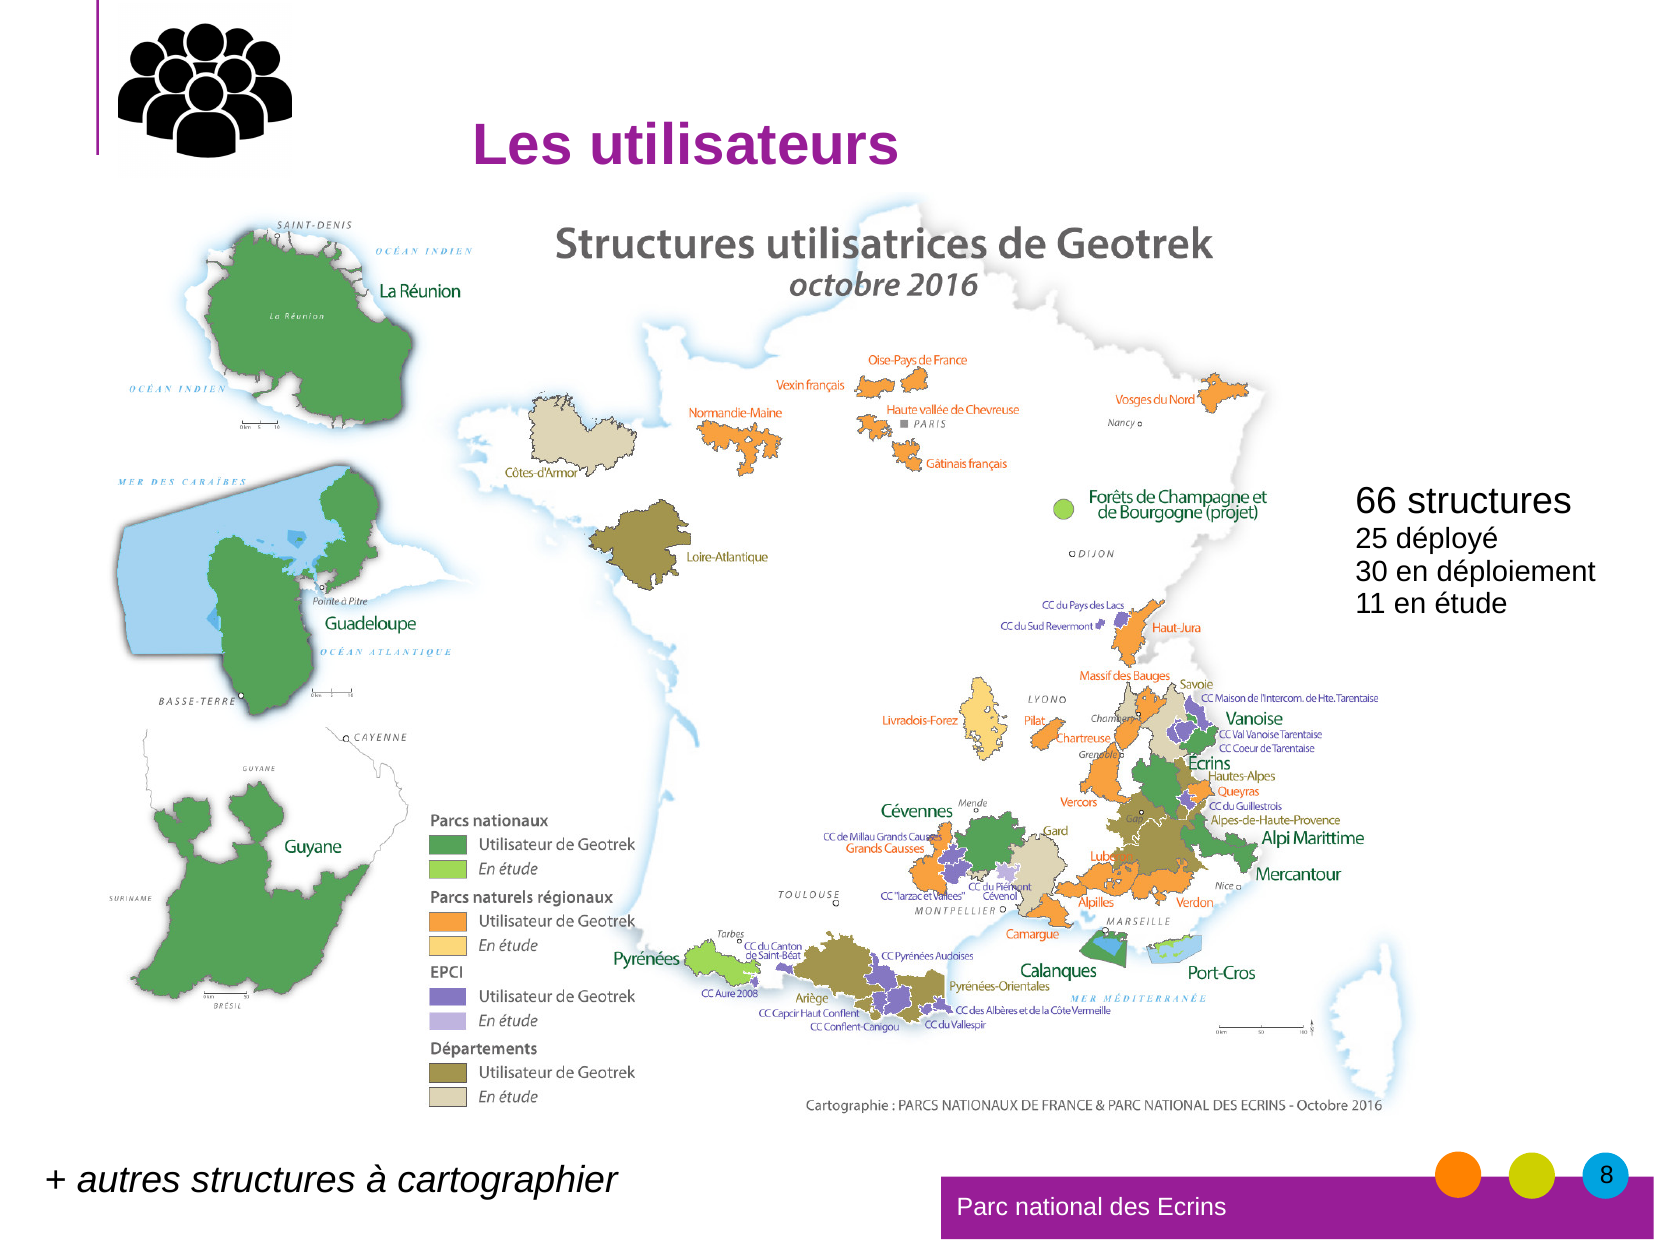

# Les utilisateurs
66 structures
25 déployé
30 en déploiement
11 en étude
+ autres structures à cartographier